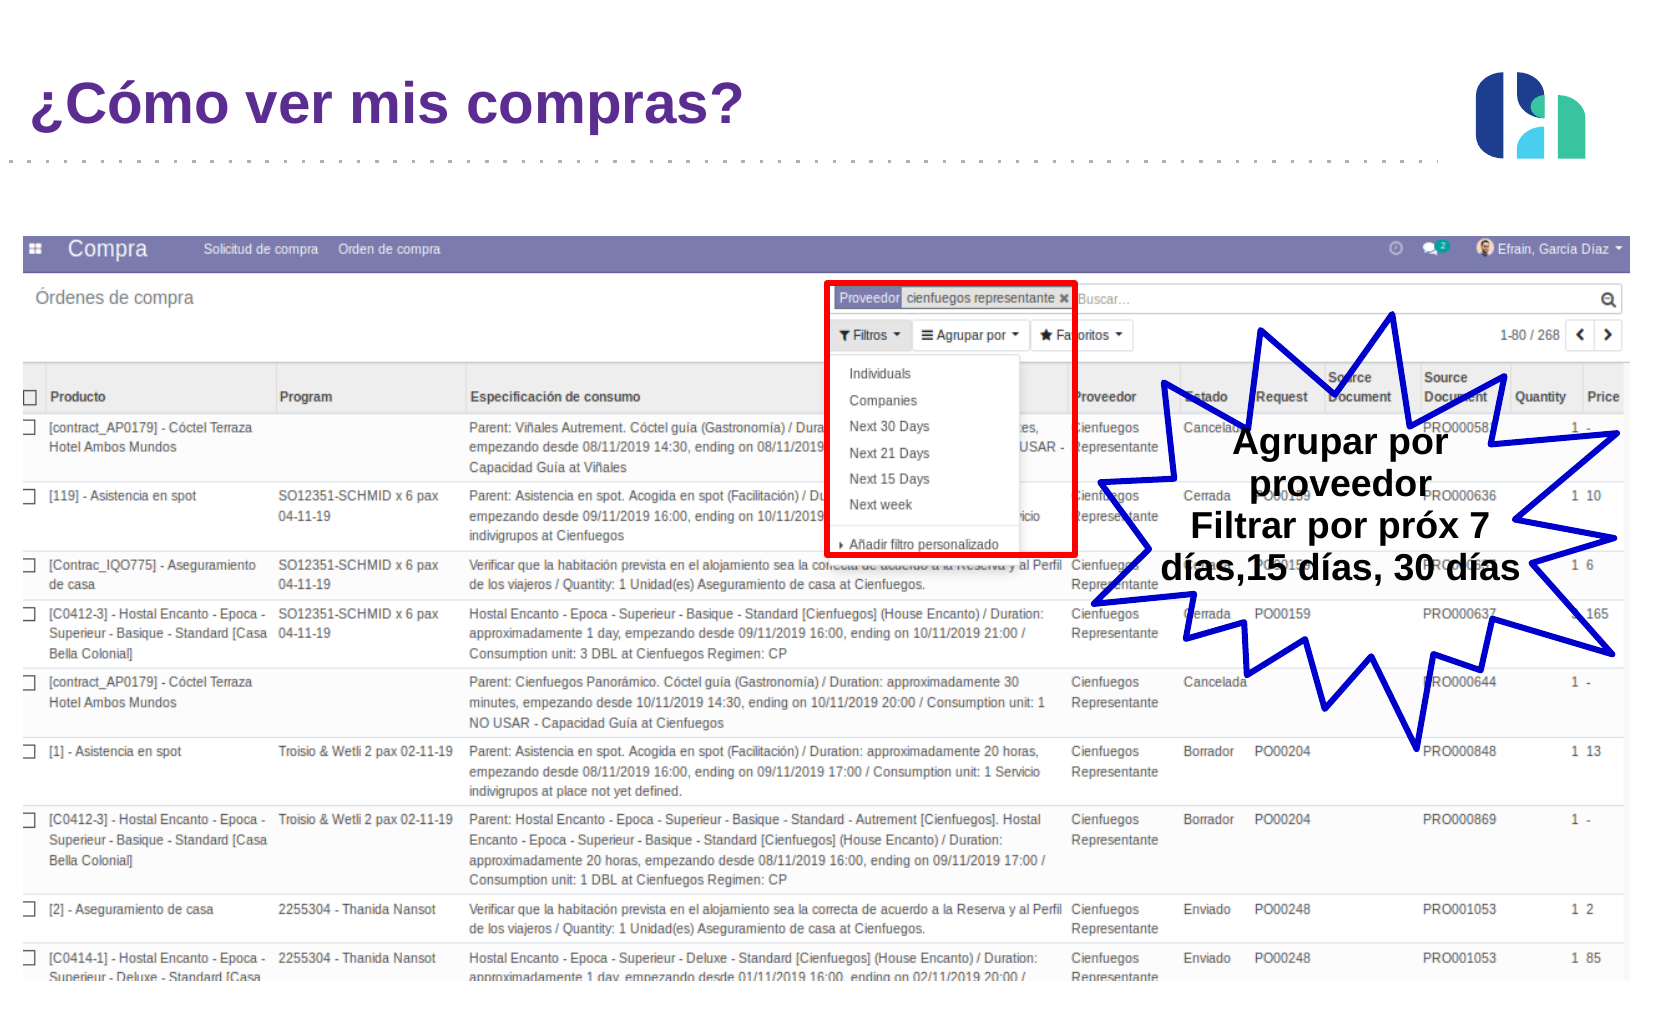

¿Cómo ver mis compras?
Agrupar por proveedor
Filtrar por próx 7 días,15 días, 30 días
17